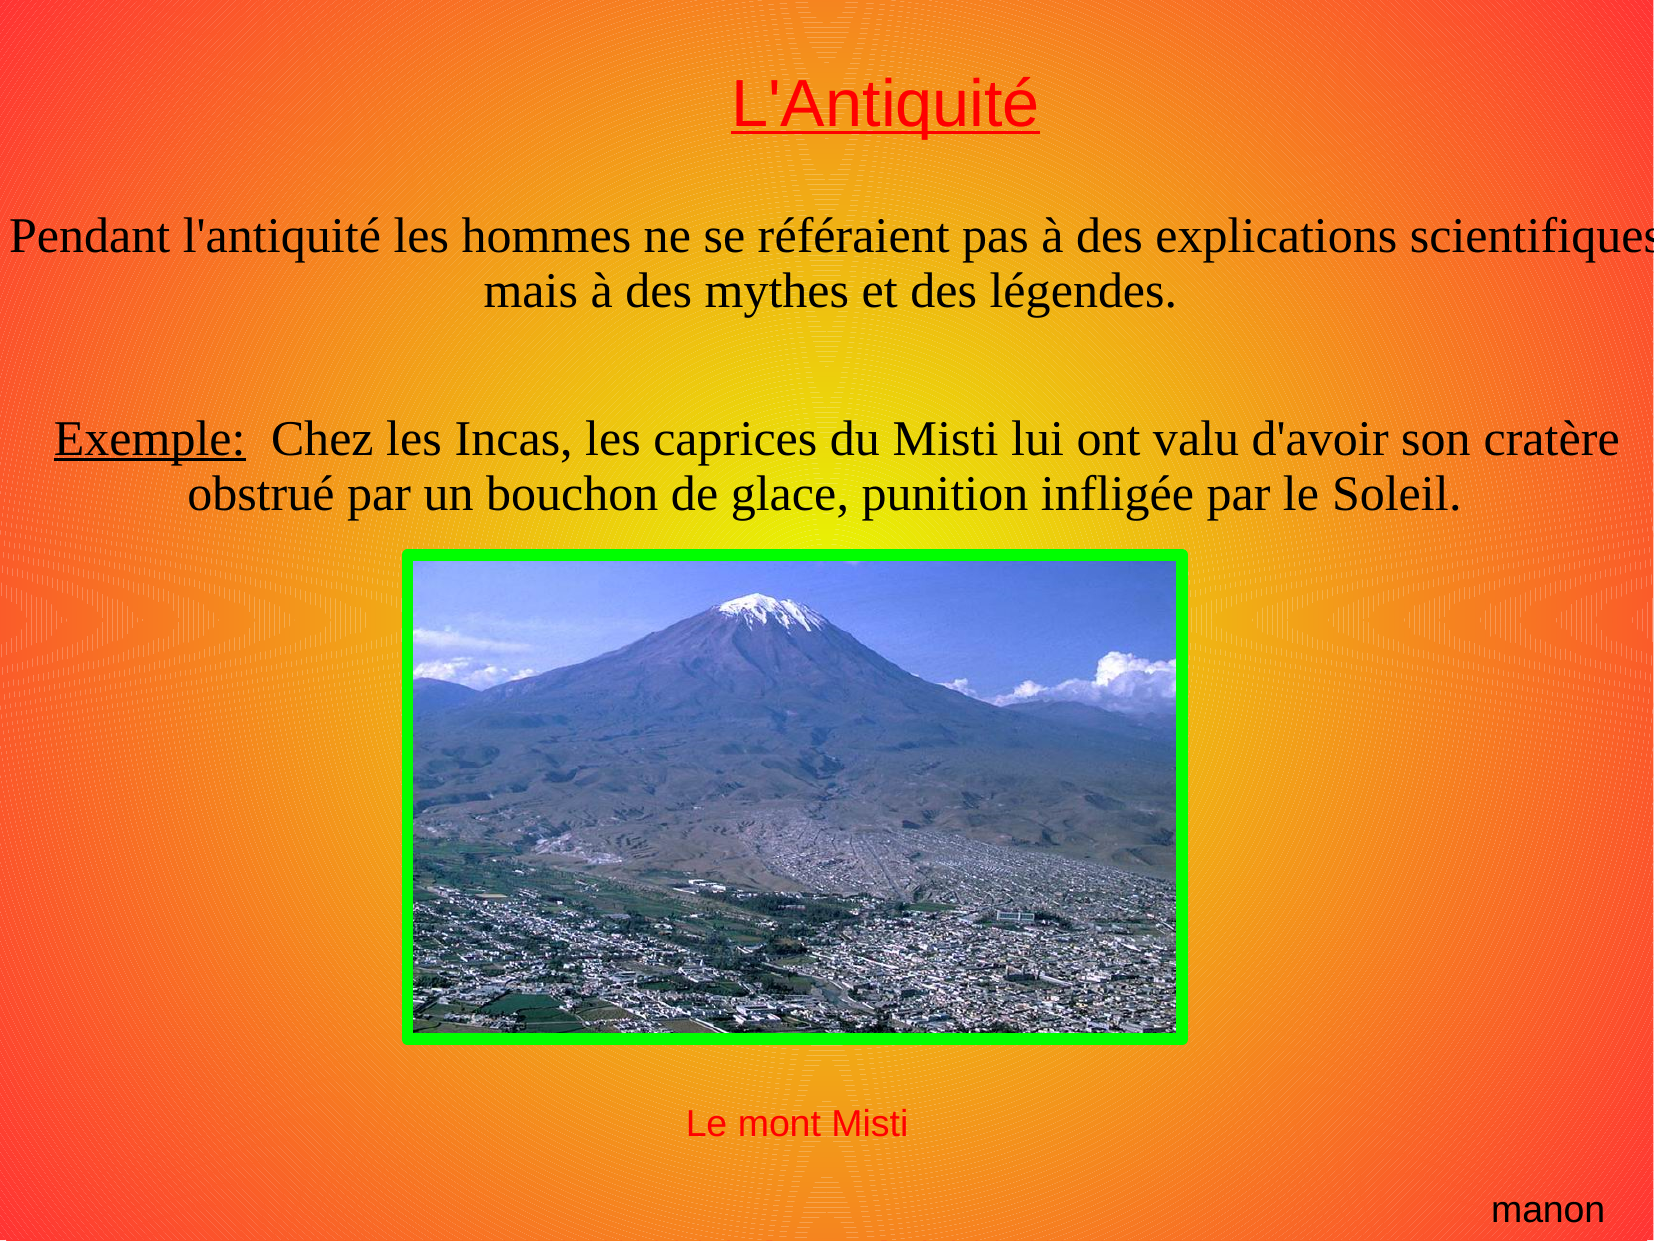

L'Antiquité
 Pendant l'antiquité les hommes ne se référaient pas à des explications scientifiques mais à des mythes et des légendes.
 Exemple: Chez les Incas, les caprices du Misti lui ont valu d'avoir son cratère obstrué par un bouchon de glace, punition infligée par le Soleil.
Le mont Misti
manon